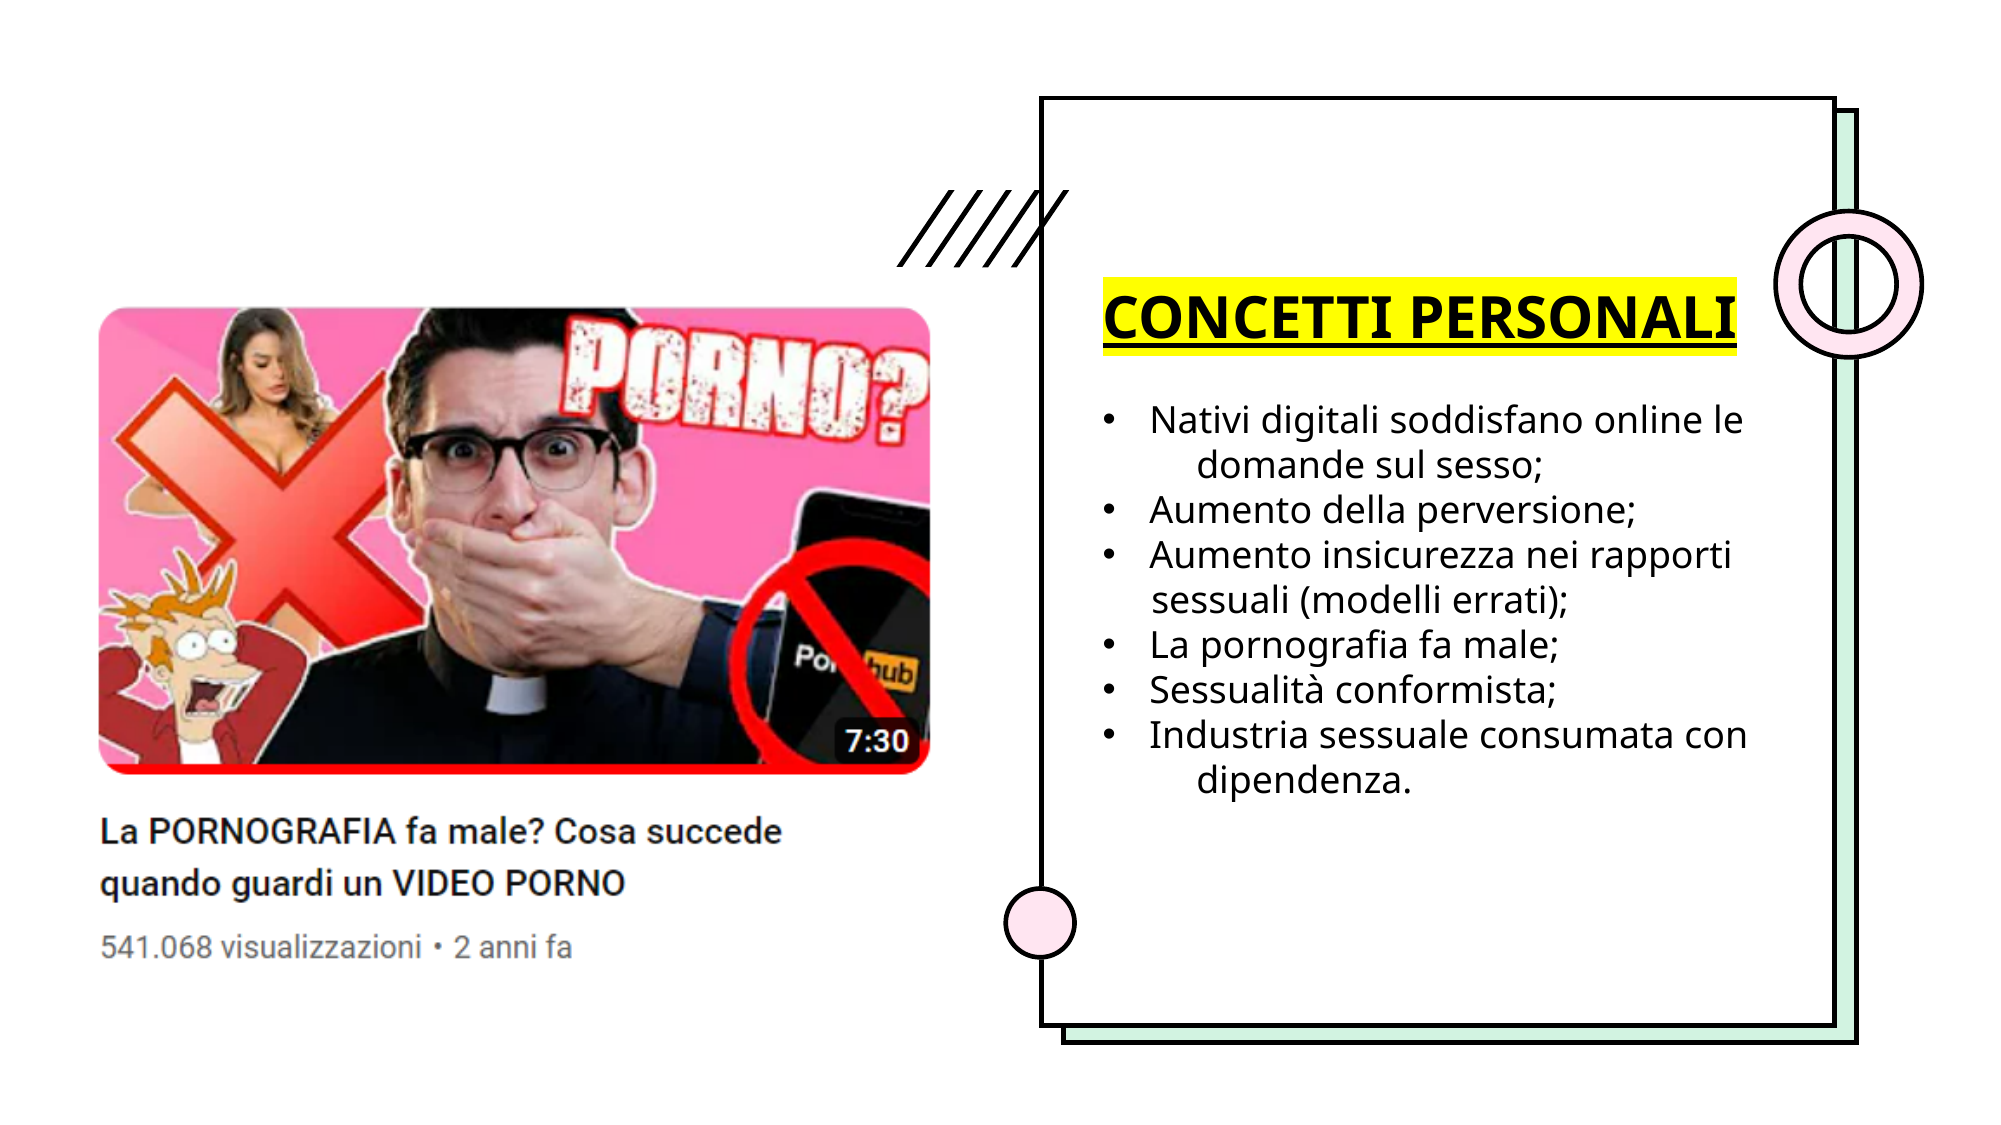

CONCETTI PERSONALI
Nativi digitali soddisfano online le domande sul sesso;
Aumento della perversione;
Aumento insicurezza nei rapporti
 sessuali (modelli errati);
La pornografia fa male;
Sessualità conformista;
Industria sessuale consumata con dipendenza.
#